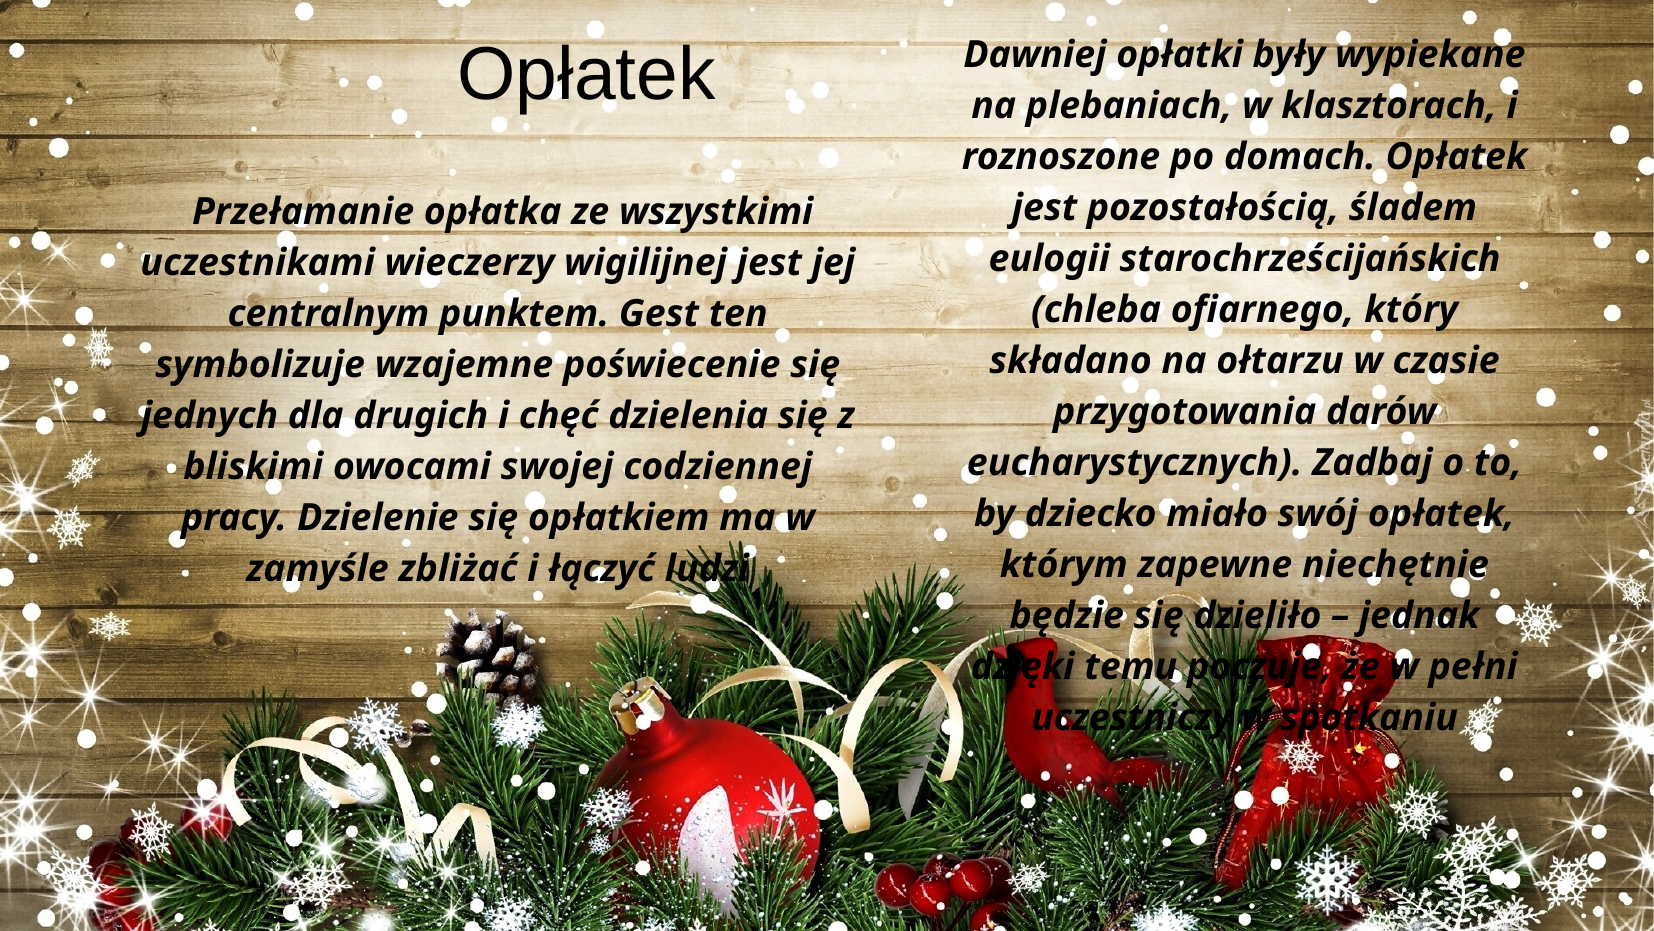

Dawniej opłatki były wypiekane na plebaniach, w klasztorach, i roznoszone po domach. Opłatek jest pozostałością, śladem eulogii starochrześcijańskich (chleba ofiarnego, który składano na ołtarzu w czasie przygotowania darów eucharystycznych). Zadbaj o to, by dziecko miało swój opłatek, którym zapewne niechętnie będzie się dzieliło – jednak dzięki temu poczuje, że w pełni uczestniczy w spotkaniu
Opłatek
 Przełamanie opłatka ze wszystkimi uczestnikami wieczerzy wigilijnej jest jej centralnym punktem. Gest ten symbolizuje wzajemne poświecenie się jednych dla drugich i chęć dzielenia się z bliskimi owocami swojej codziennej pracy. Dzielenie się opłatkiem ma w zamyśle zbliżać i łączyć ludzi